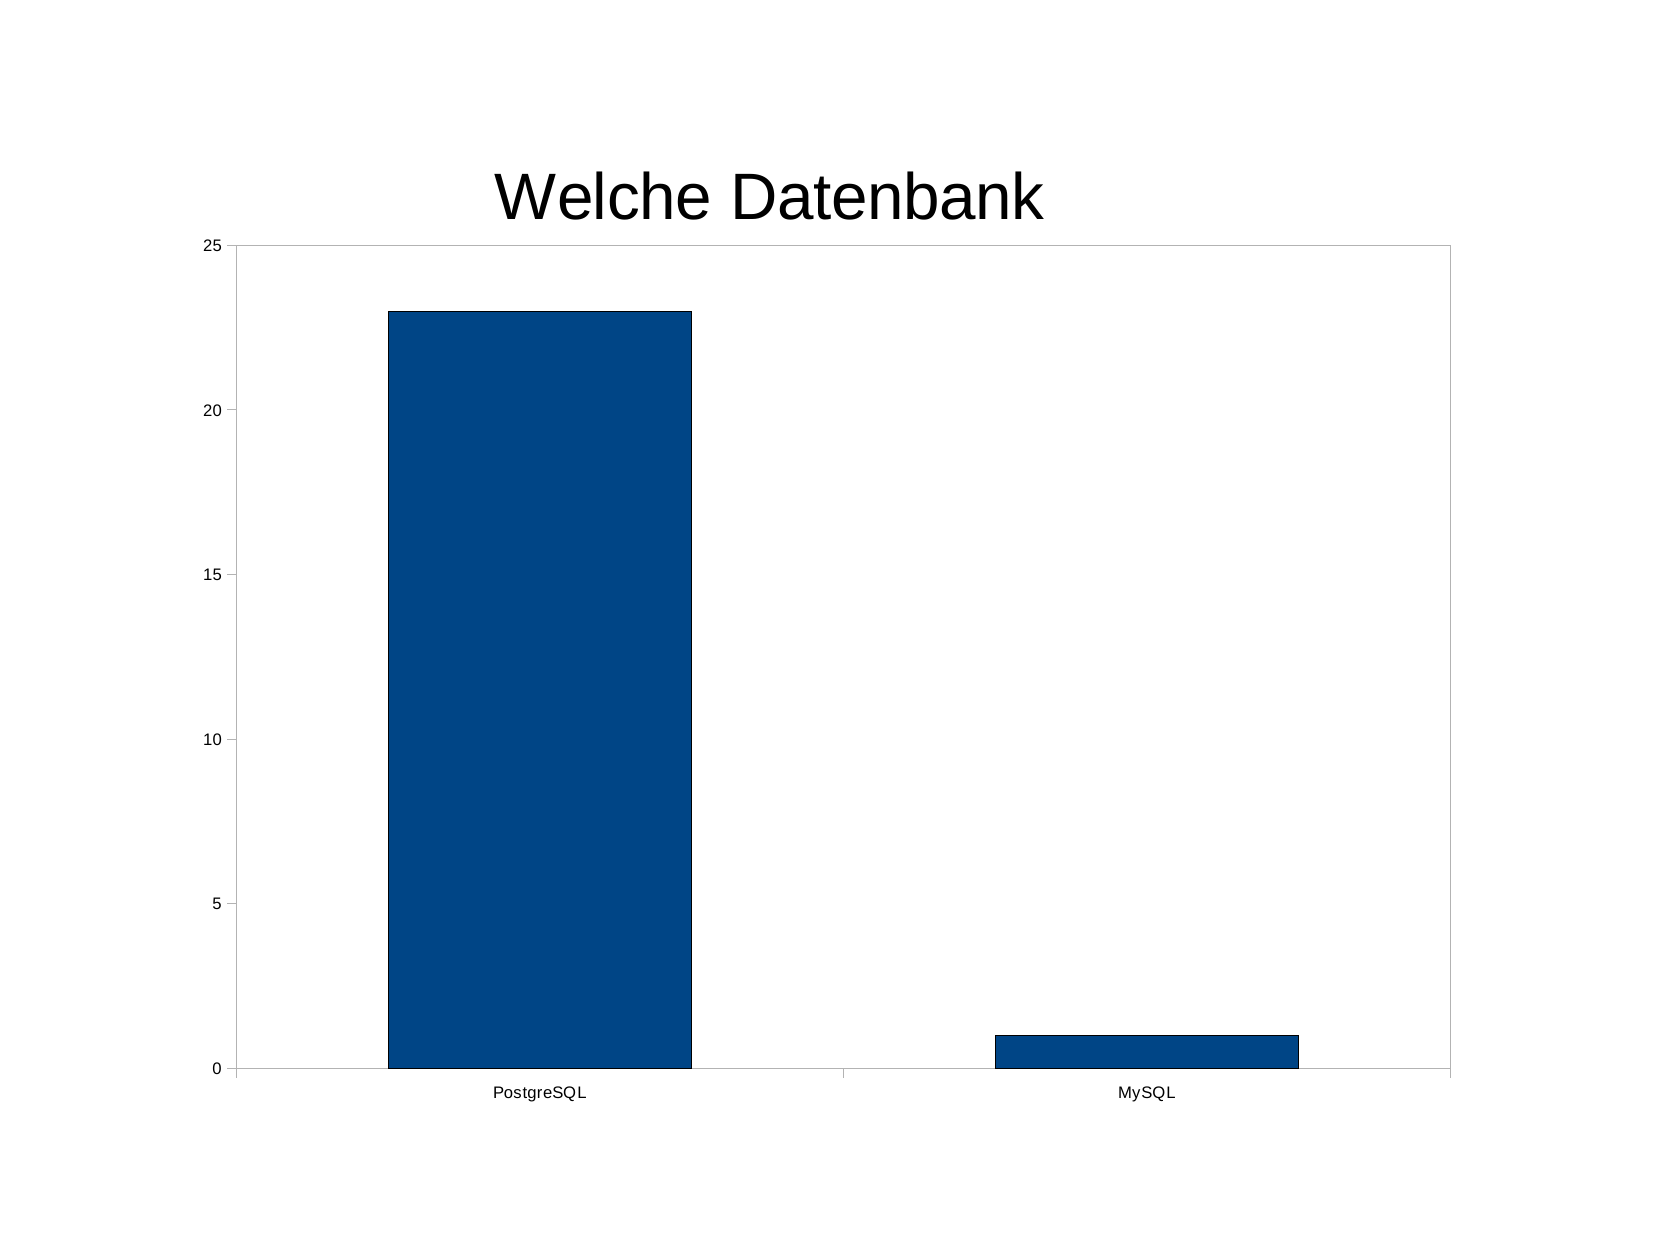

### Chart: Welche Datenbank
| Category | |
|---|---|
| PostgreSQL | 23.0 |
| MySQL | 1.0 |